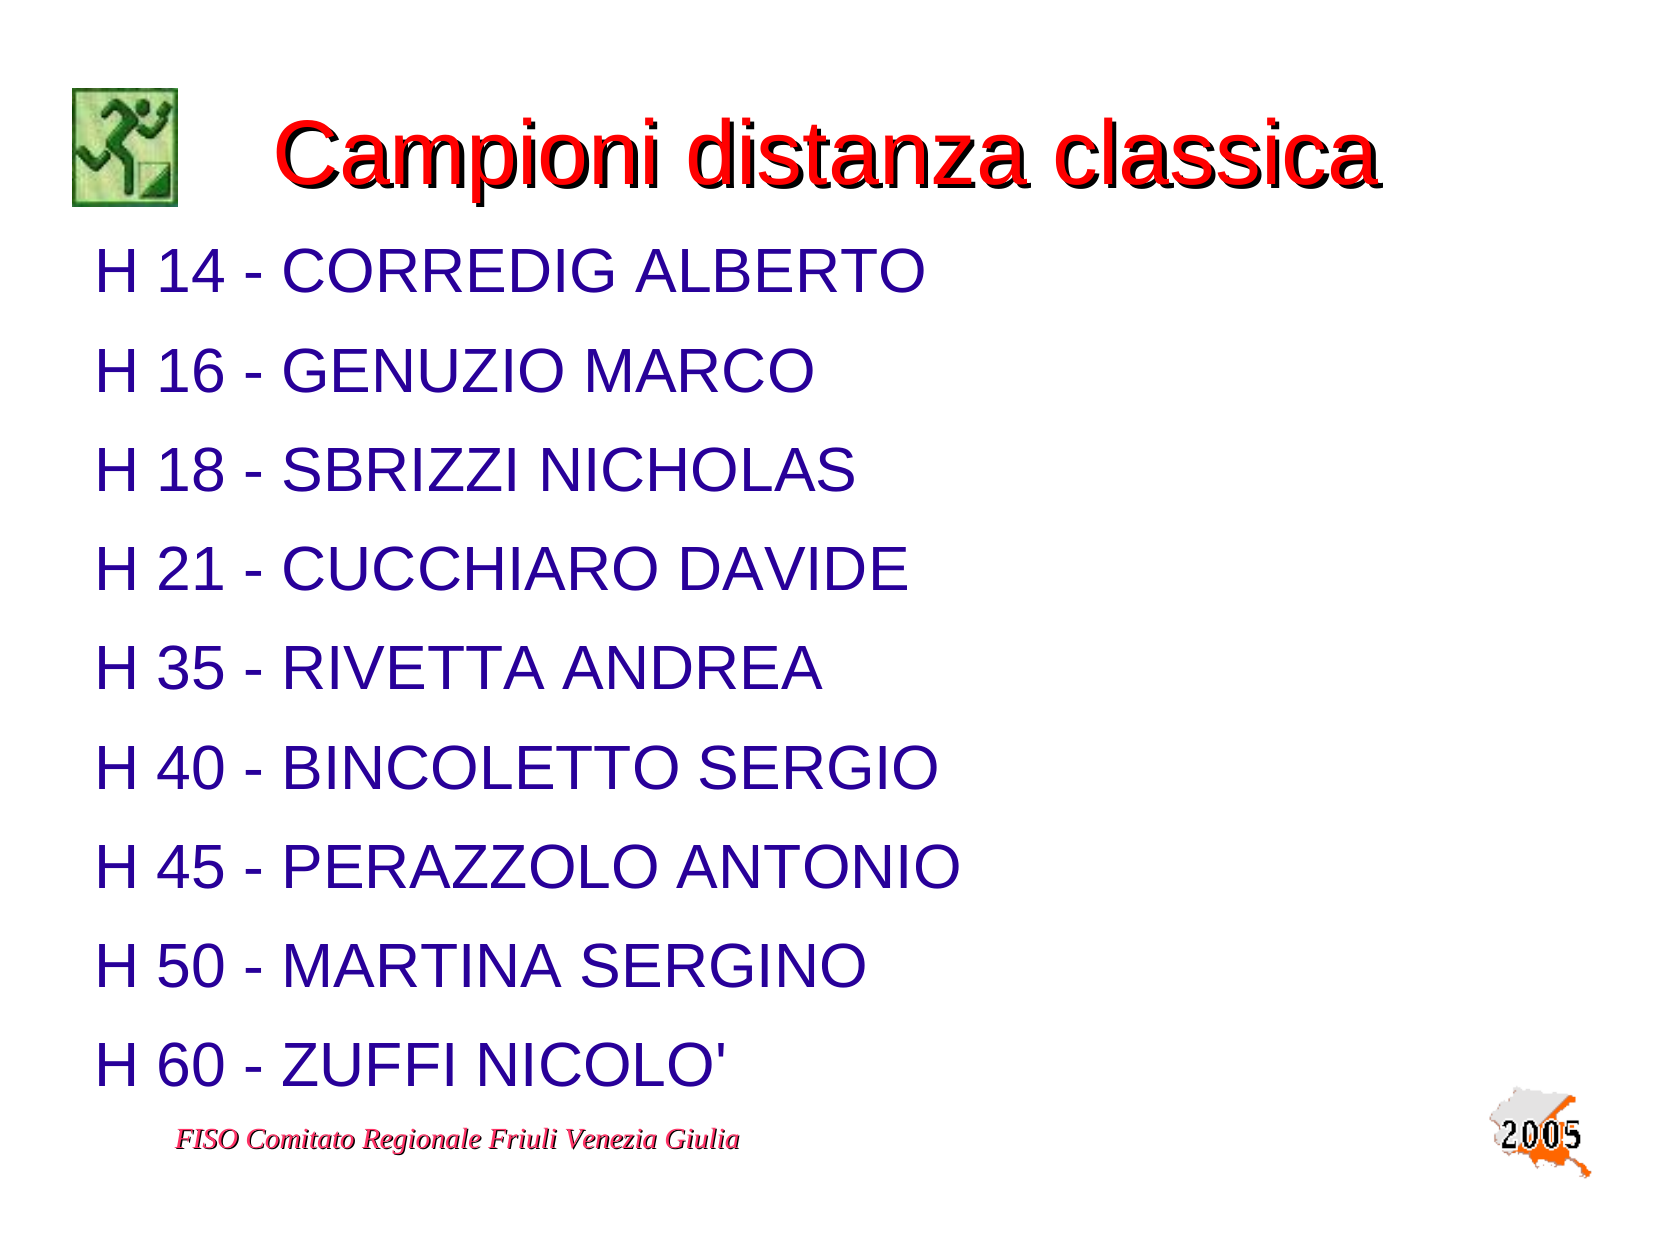

# Campioni distanza classica
H 14 - CORREDIG ALBERTO
H 16 - GENUZIO MARCO
H 18 - SBRIZZI NICHOLAS
H 21 - CUCCHIARO DAVIDE
H 35 - RIVETTA ANDREA
H 40 - BINCOLETTO SERGIO
H 45 - PERAZZOLO ANTONIO
H 50 - MARTINA SERGINO
H 60 - ZUFFI NICOLO'